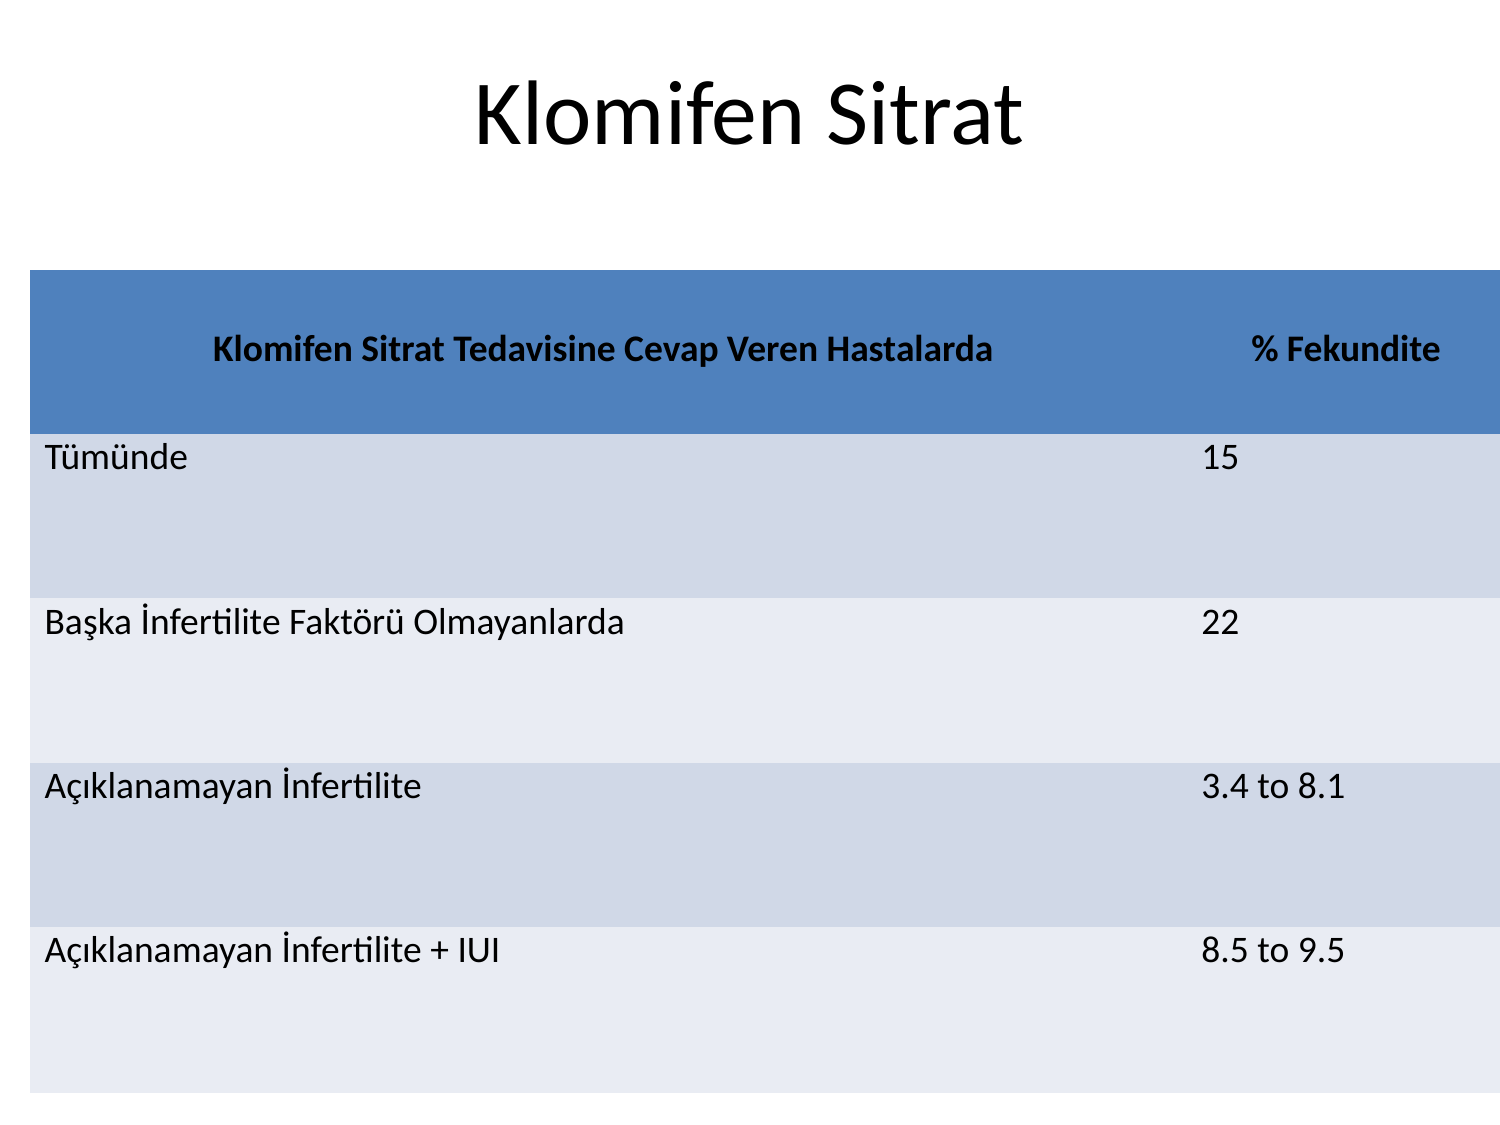

# Klomifen Sitrat
| Klomifen Sitrat Tedavisine Cevap Veren Hastalarda | % Fekundite |
| --- | --- |
| Tümünde | 15 |
| Başka İnfertilite Faktörü Olmayanlarda | 22 |
| Açıklanamayan İnfertilite | 3.4 to 8.1 |
| Açıklanamayan İnfertilite + IUI | 8.5 to 9.5 |